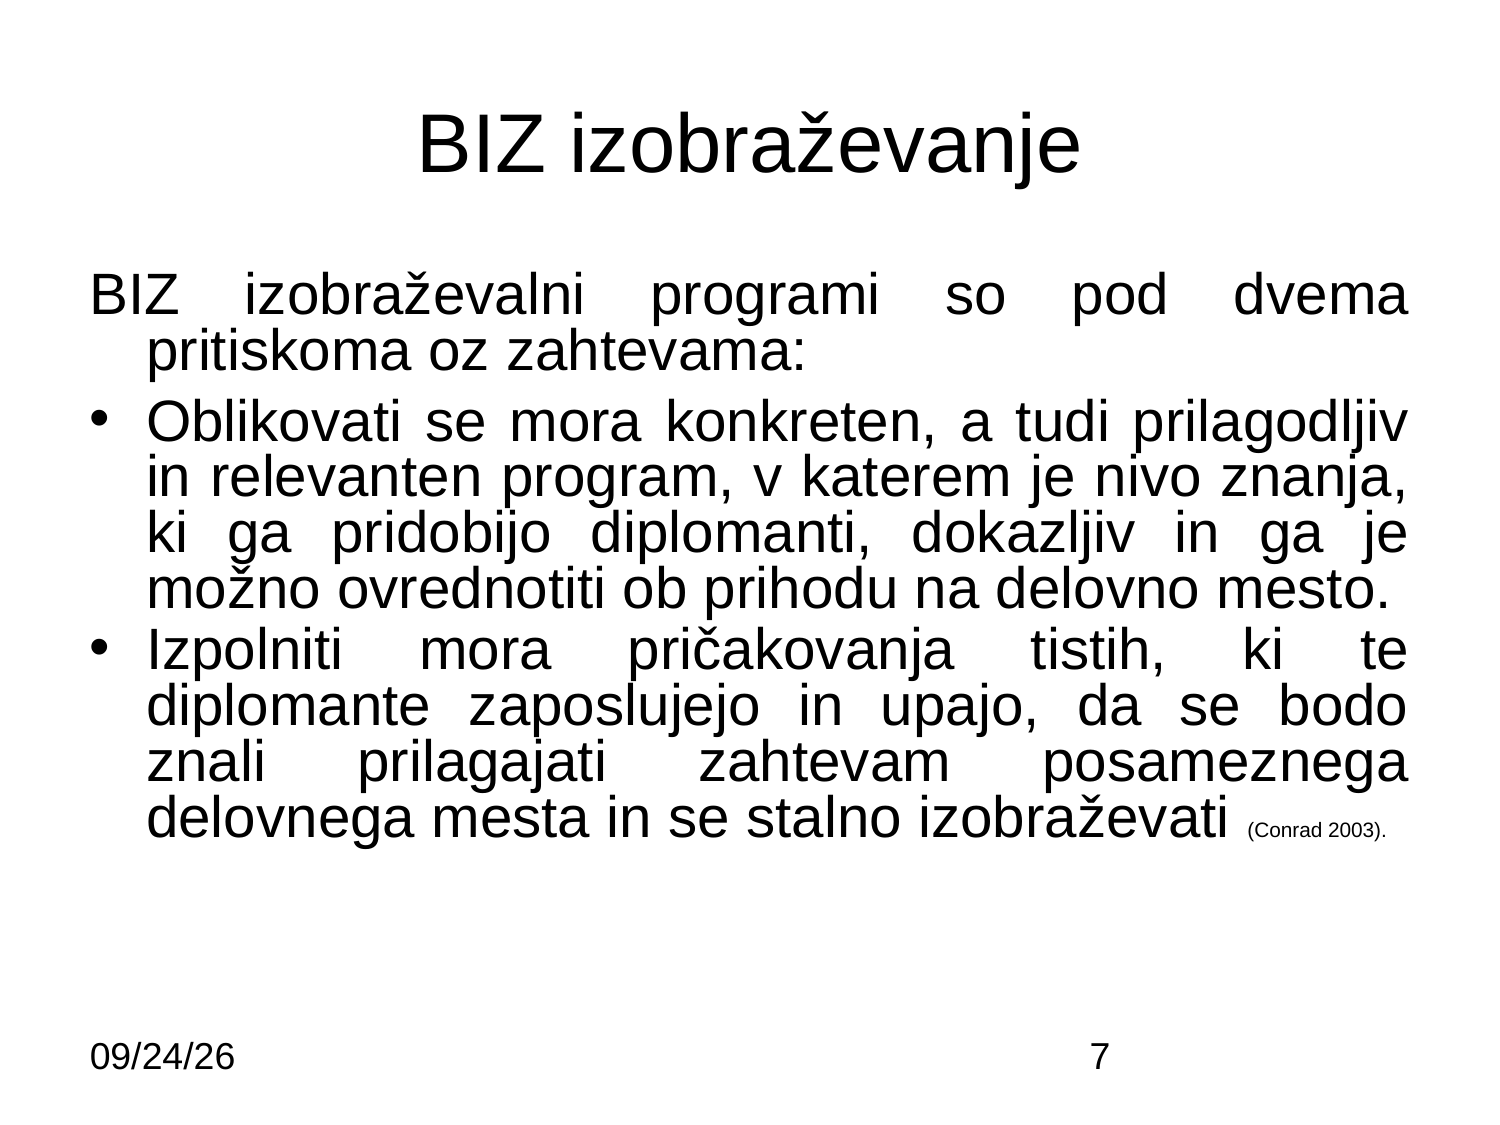

# BIZ izobraževanje
BIZ izobraževalni programi so pod dvema pritiskoma oz zahtevama:
Oblikovati se mora konkreten, a tudi prilagodljiv in relevanten program, v katerem je nivo znanja, ki ga pridobijo diplomanti, dokazljiv in ga je možno ovrednotiti ob prihodu na delovno mesto.
Izpolniti mora pričakovanja tistih, ki te diplomante zaposlujejo in upajo, da se bodo znali prilagajati zahtevam posameznega delovnega mesta in se stalno izobraževati (Conrad 2003).
7